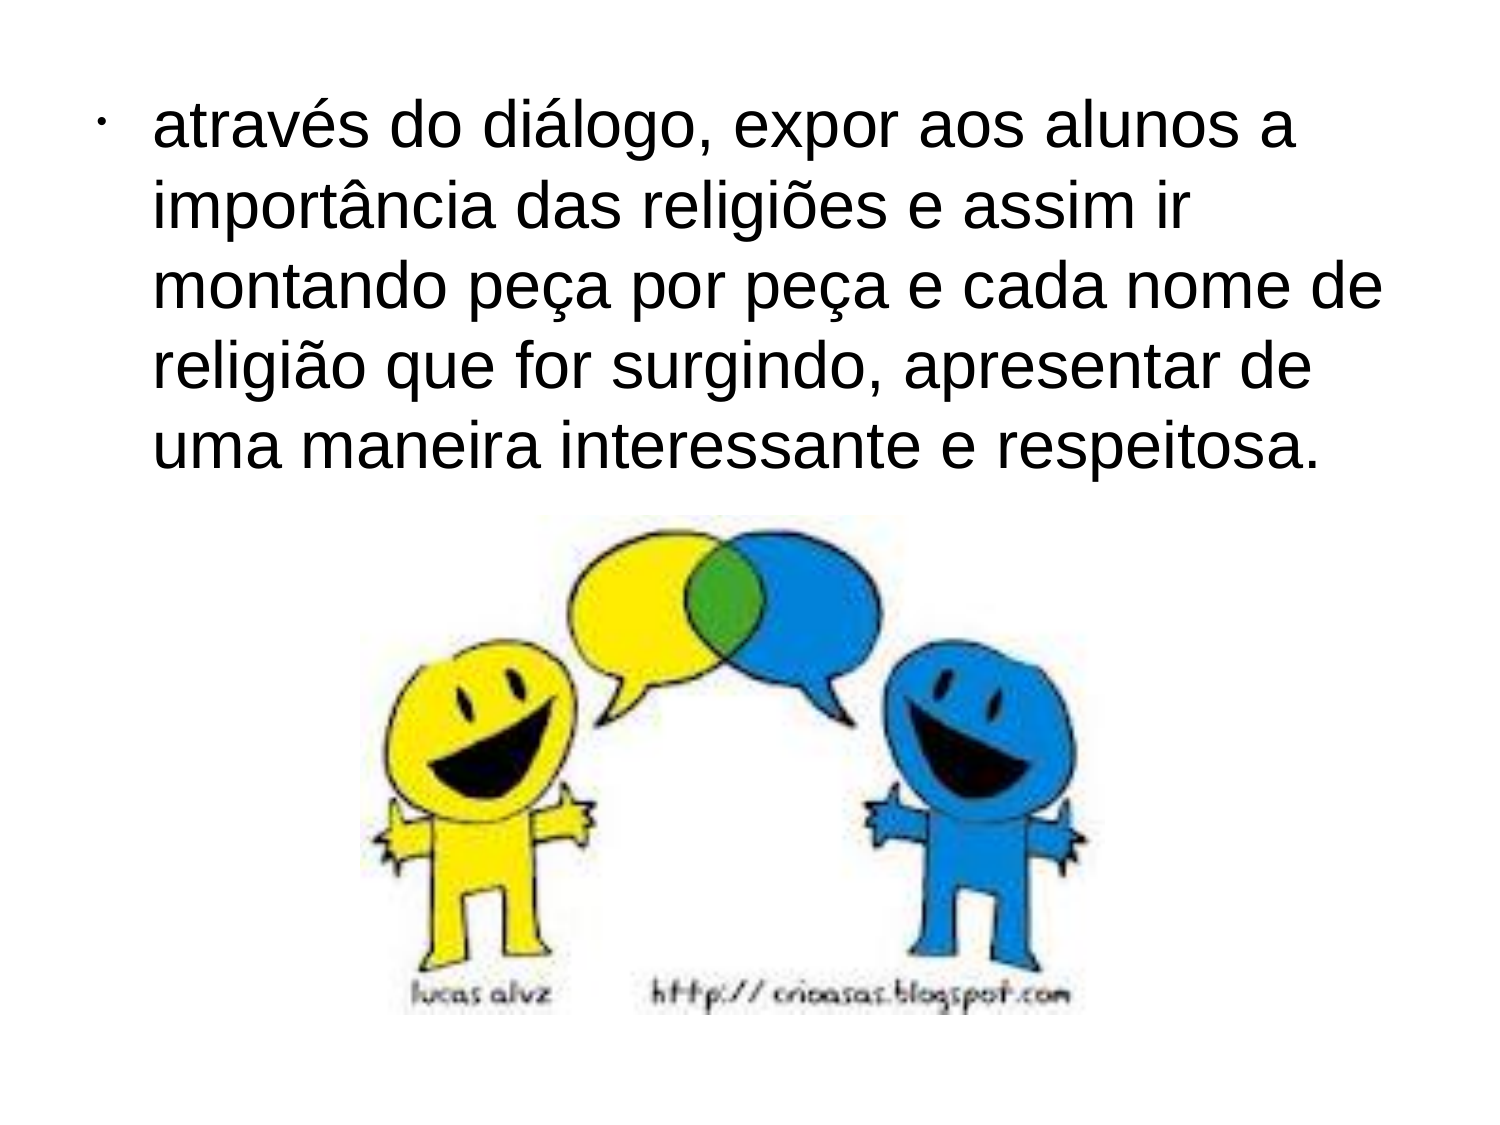

# através do diálogo, expor aos alunos a importância das religiões e assim ir montando peça por peça e cada nome de religião que for surgindo, apresentar de uma maneira interessante e respeitosa.